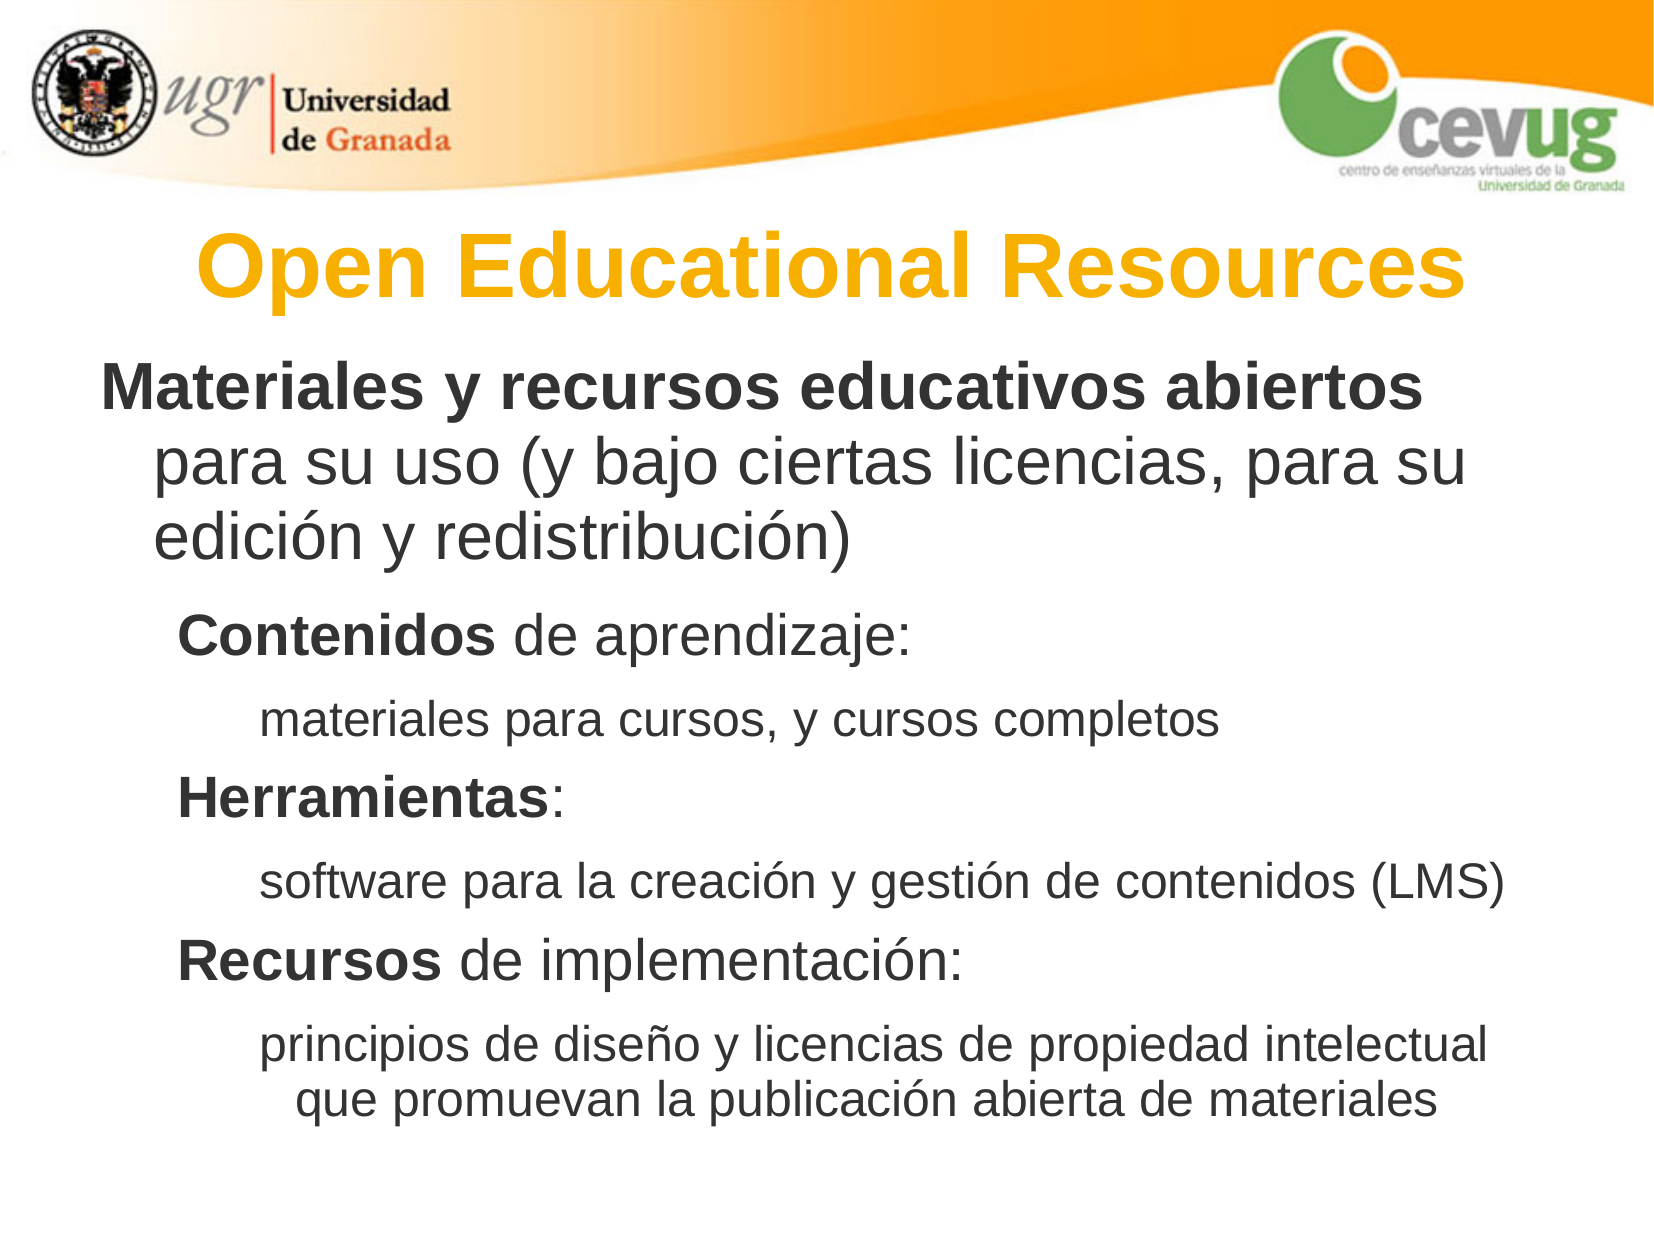

# Open Educational Resources
Materiales y recursos educativos abiertos para su uso (y bajo ciertas licencias, para su edición y redistribución)
Contenidos de aprendizaje:
materiales para cursos, y cursos completos
Herramientas:
software para la creación y gestión de contenidos (LMS)
Recursos de implementación:
principios de diseño y licencias de propiedad intelectual que promuevan la publicación abierta de materiales